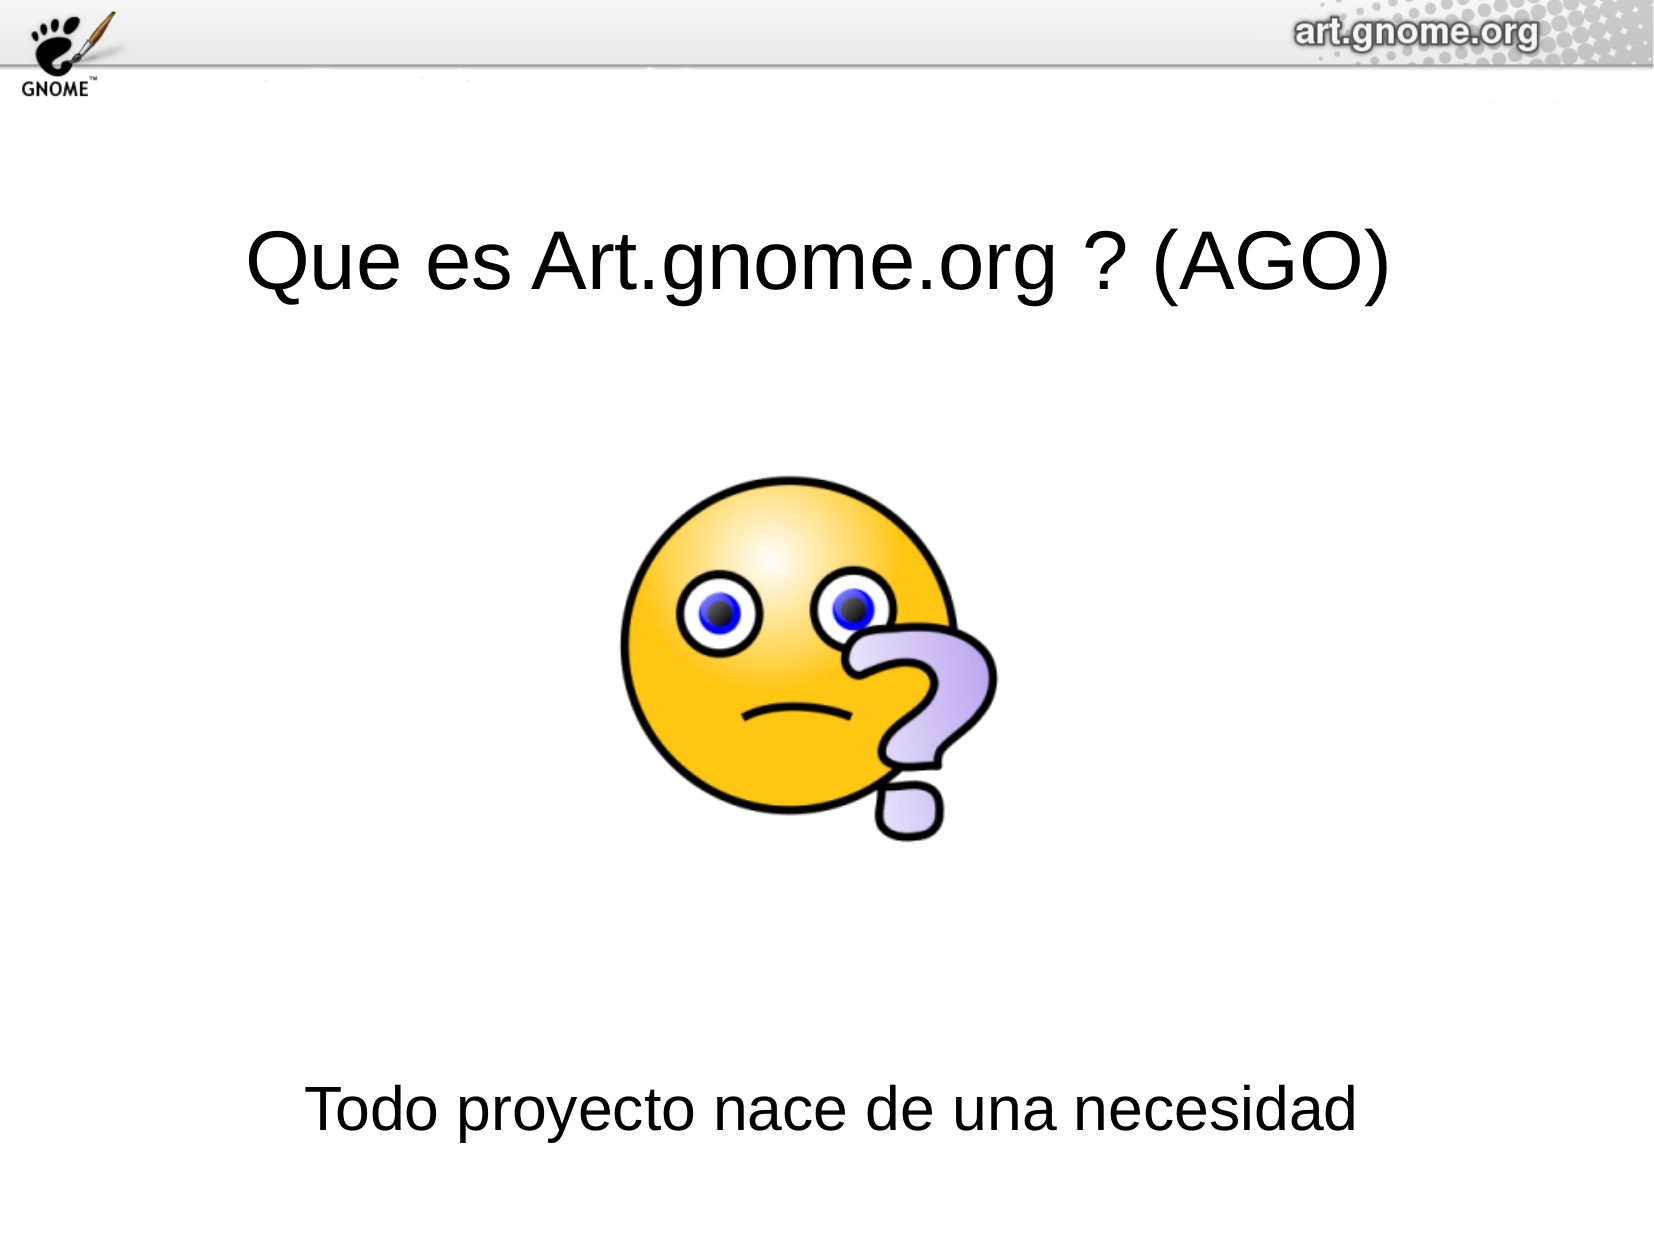

Que es Art.gnome.org ? (AGO)
Todo proyecto nace de una necesidad